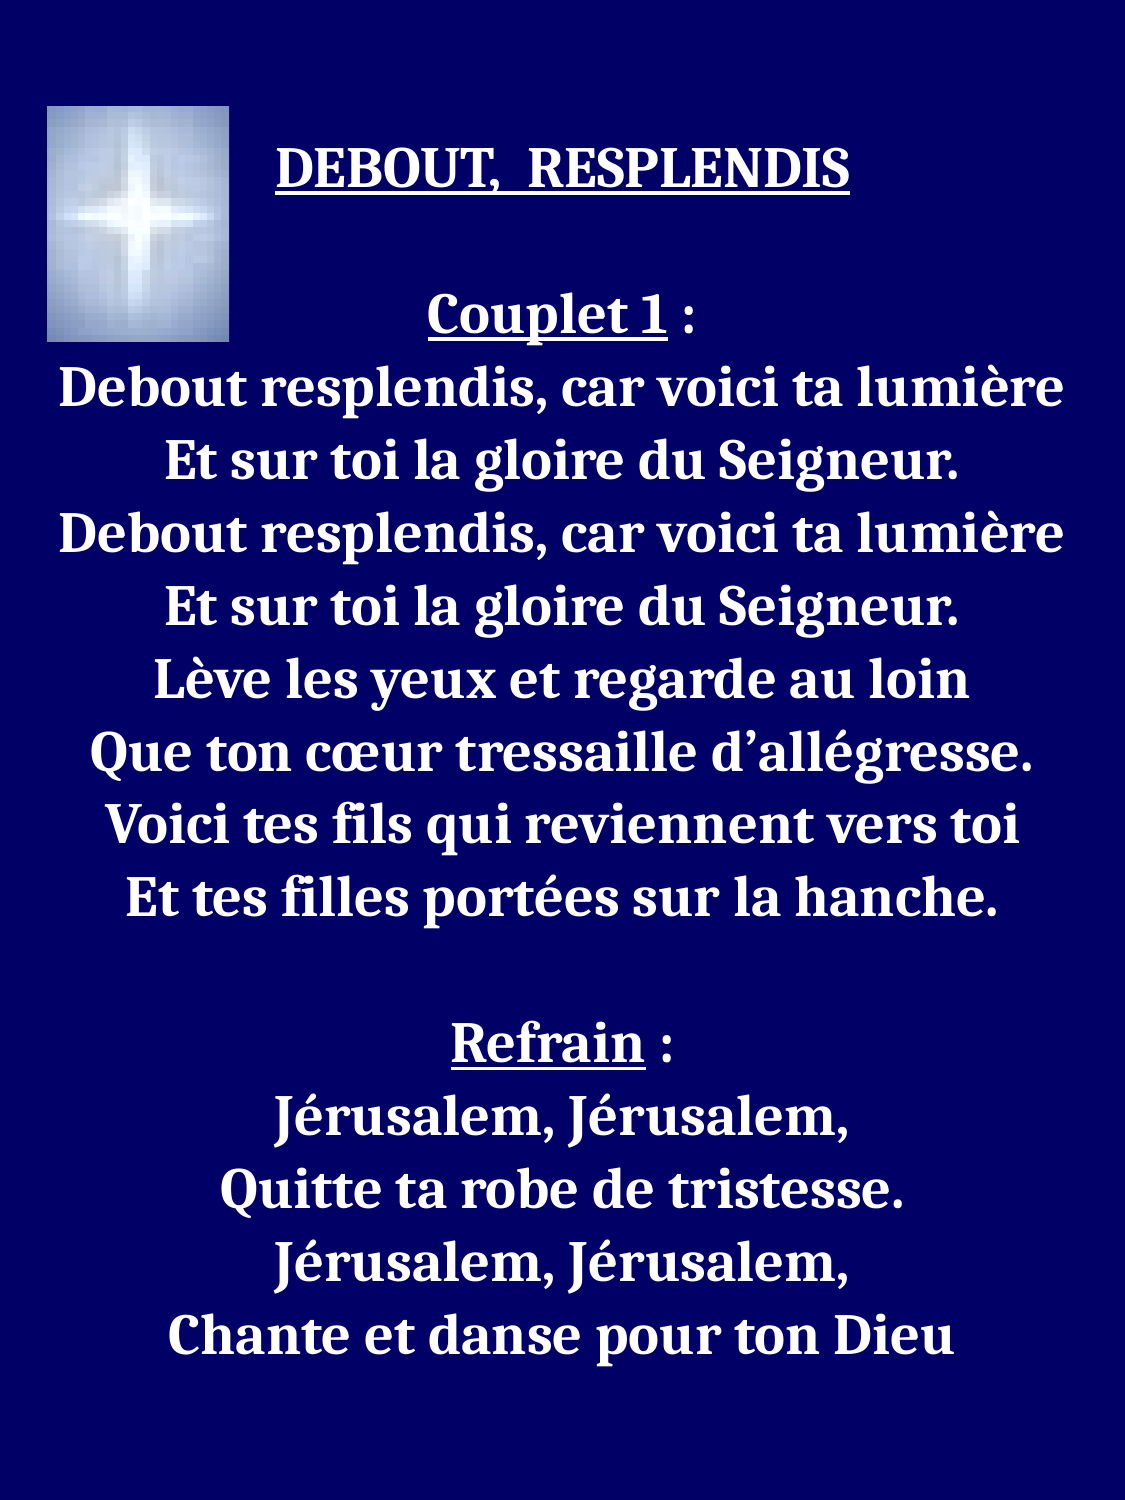

DEBOUT, RESPLENDIS
Couplet 1 :
Debout resplendis, car voici ta lumière
Et sur toi la gloire du Seigneur.
Debout resplendis, car voici ta lumière
Et sur toi la gloire du Seigneur.
Lève les yeux et regarde au loin
Que ton cœur tressaille d’allégresse.
Voici tes fils qui reviennent vers toi
Et tes filles portées sur la hanche.
Refrain :
Jérusalem, Jérusalem,
Quitte ta robe de tristesse.
Jérusalem, Jérusalem,
Chante et danse pour ton Dieu